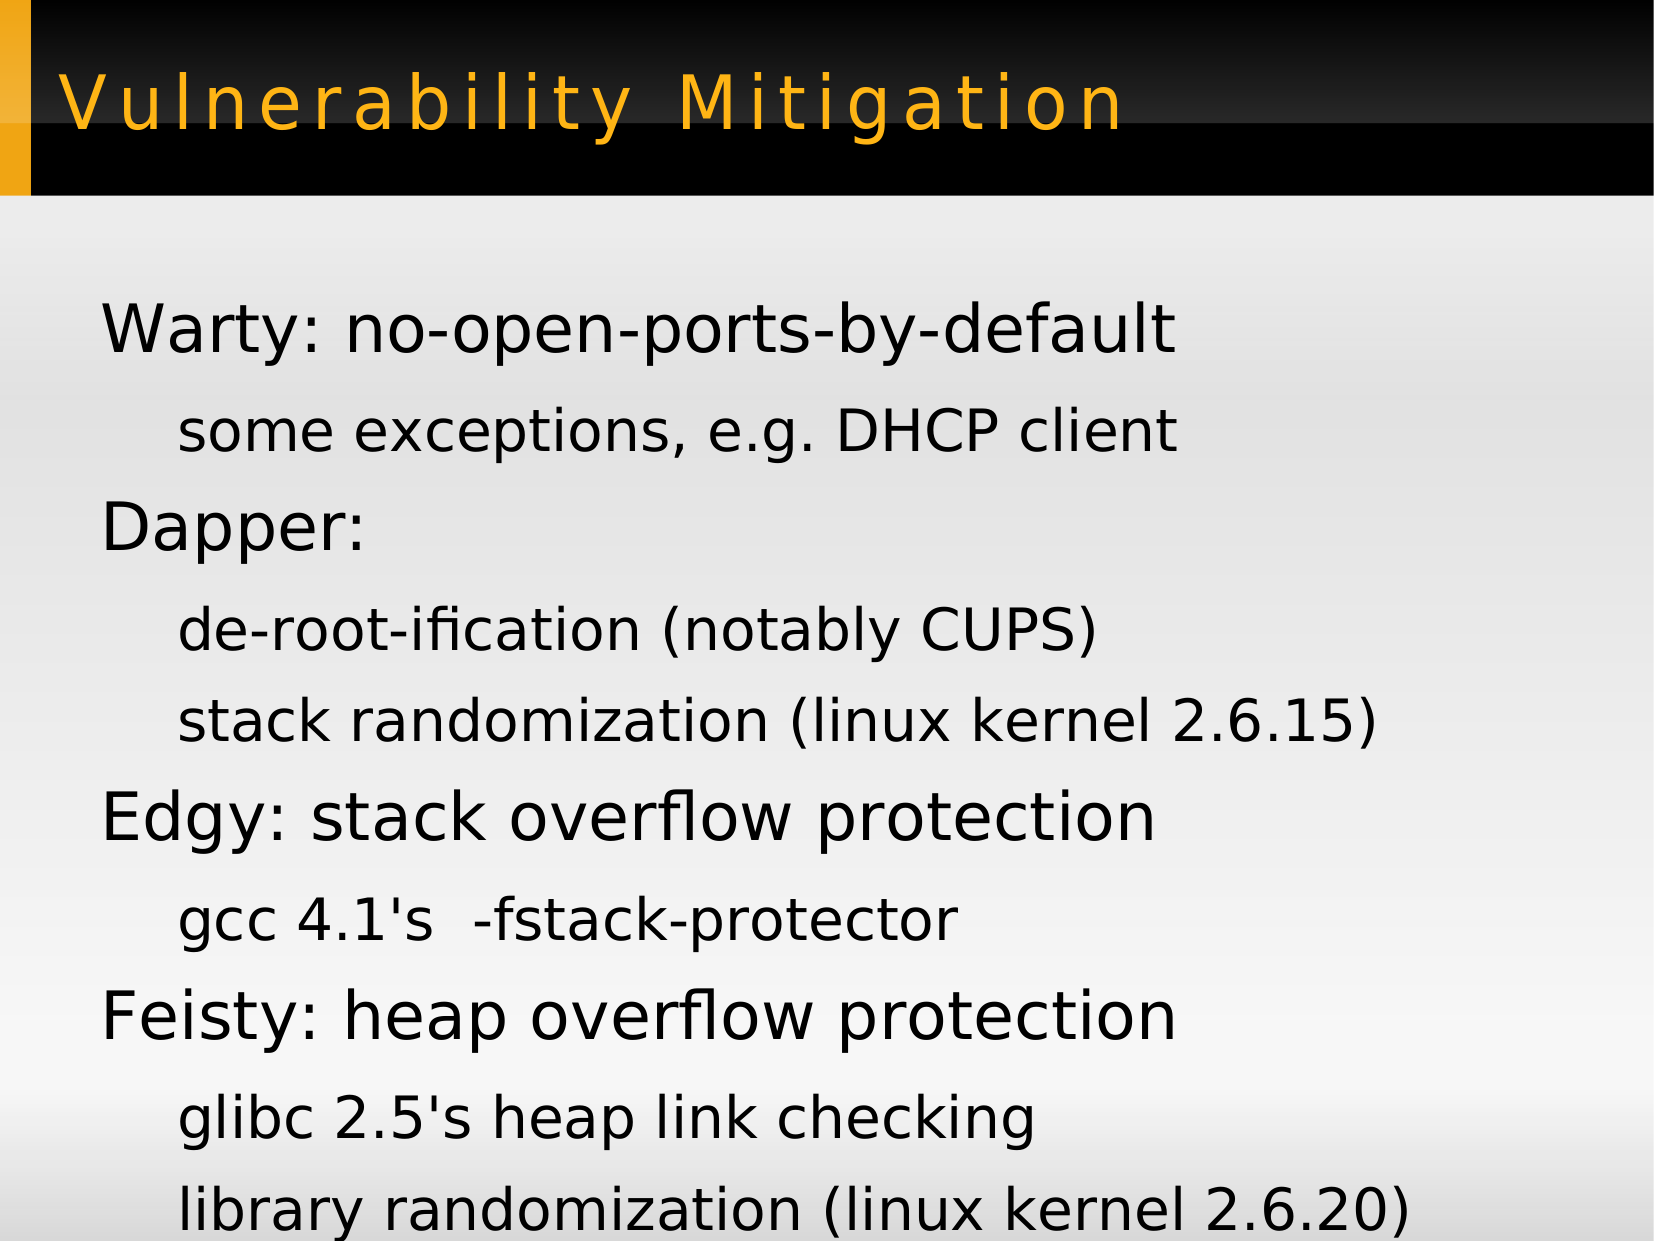

# Vulnerability Mitigation
Warty: no-open-ports-by-default
some exceptions, e.g. DHCP client
Dapper:
de-root-ification (notably CUPS)
stack randomization (linux kernel 2.6.15)
Edgy: stack overflow protection
gcc 4.1's -fstack-protector
Feisty: heap overflow protection
glibc 2.5's heap link checking
library randomization (linux kernel 2.6.20)